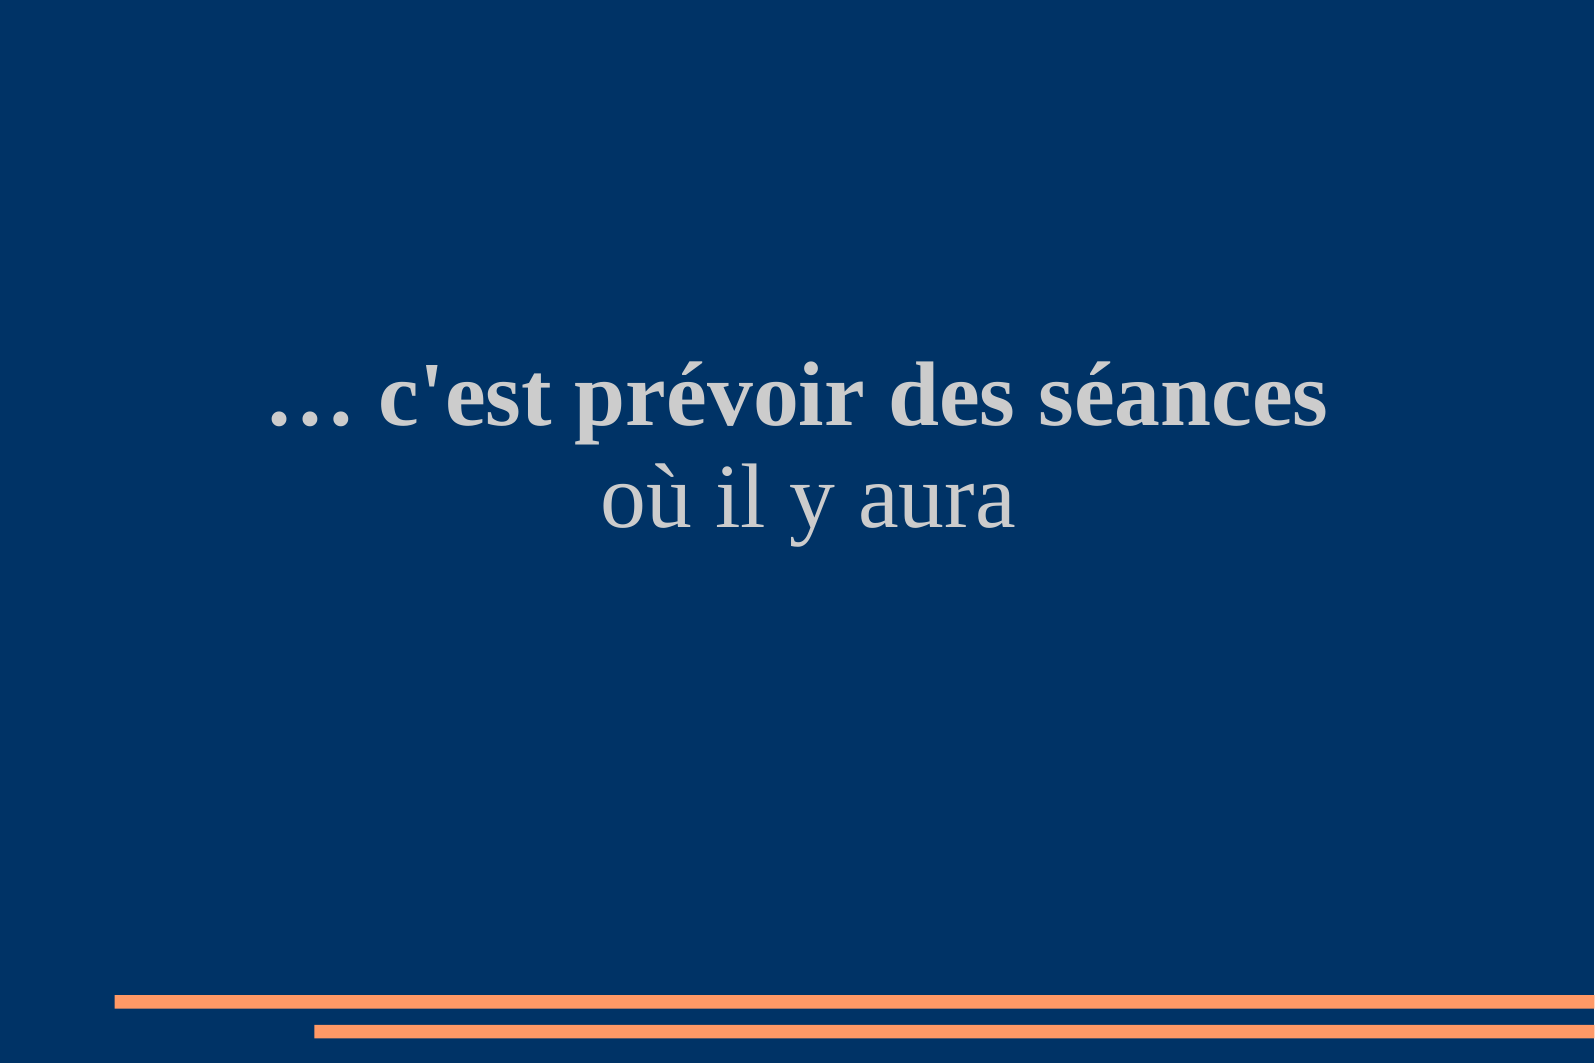

# … c'est prévoir des séances
 où il y aura